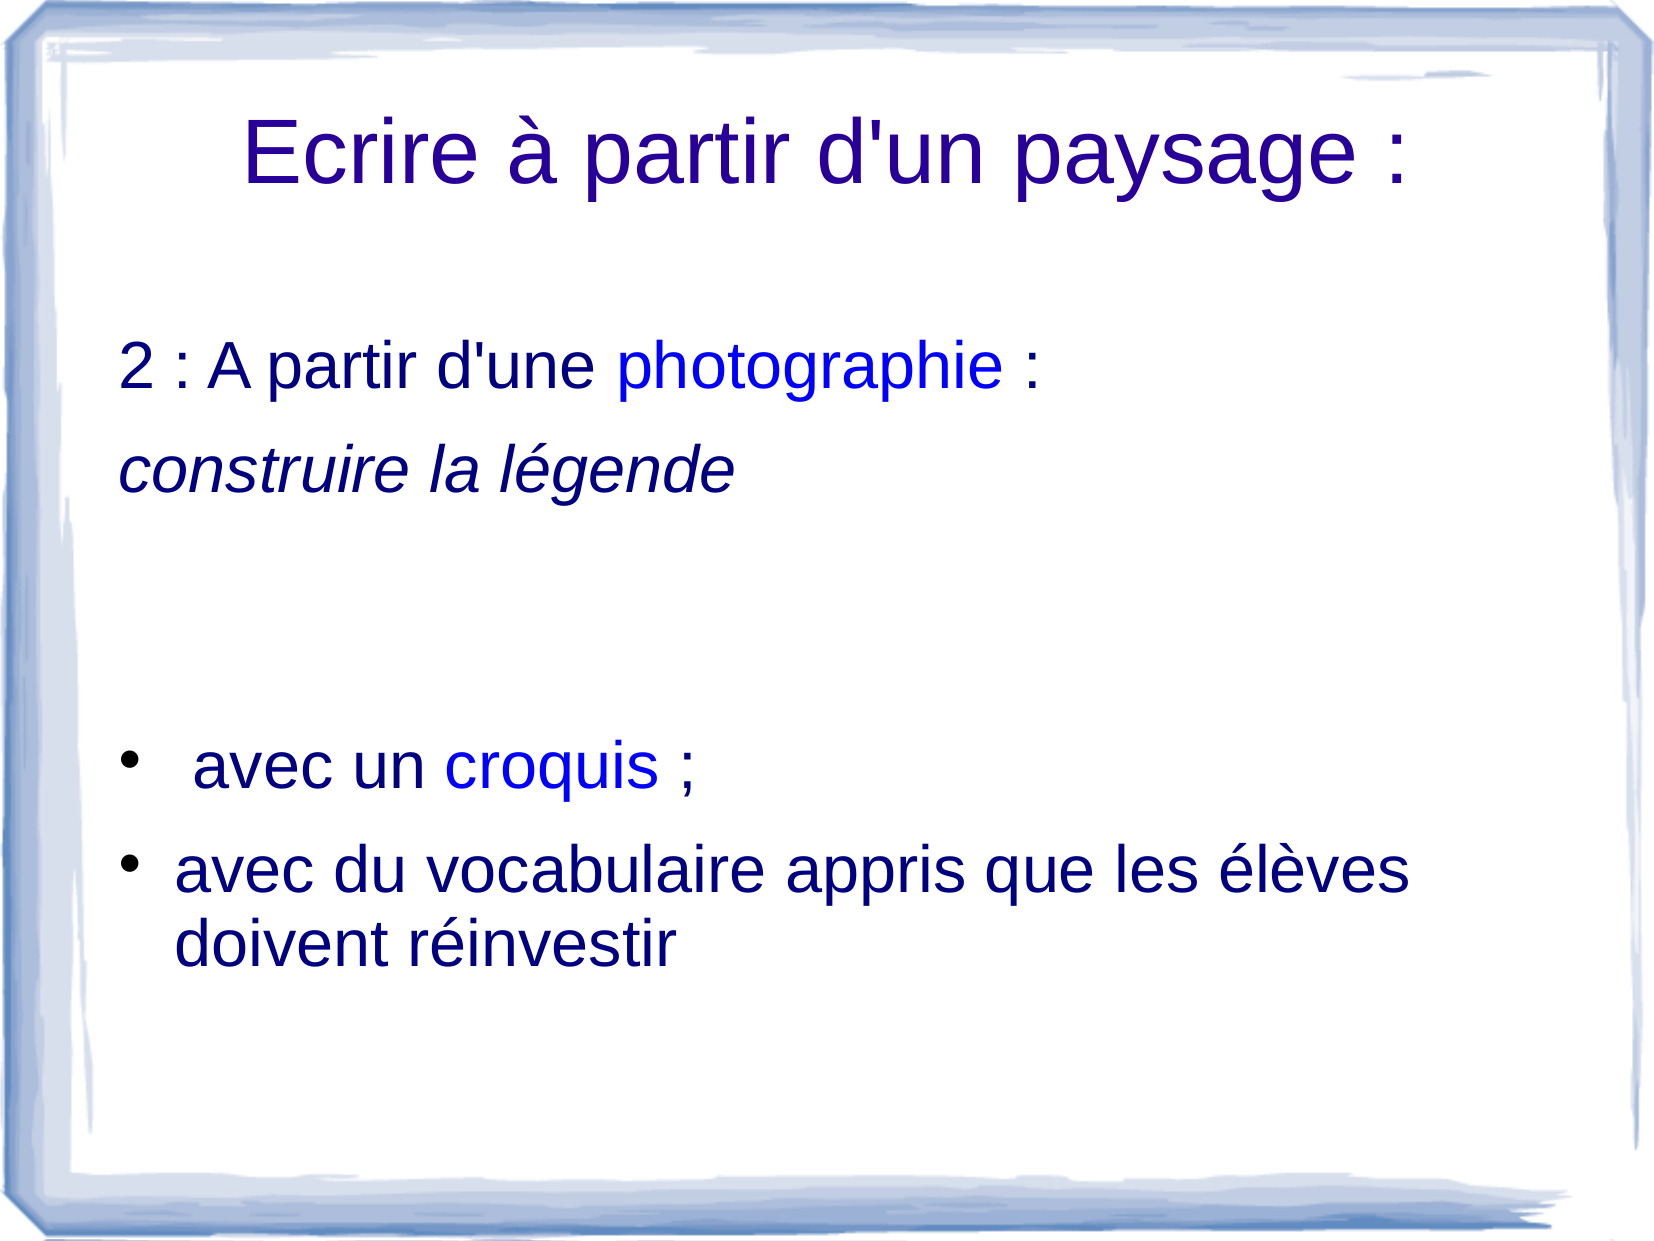

# Ecrire à partir d'un paysage :
2 : A partir d'une photographie :
construire la légende
 avec un croquis ;
avec du vocabulaire appris que les élèves doivent réinvestir